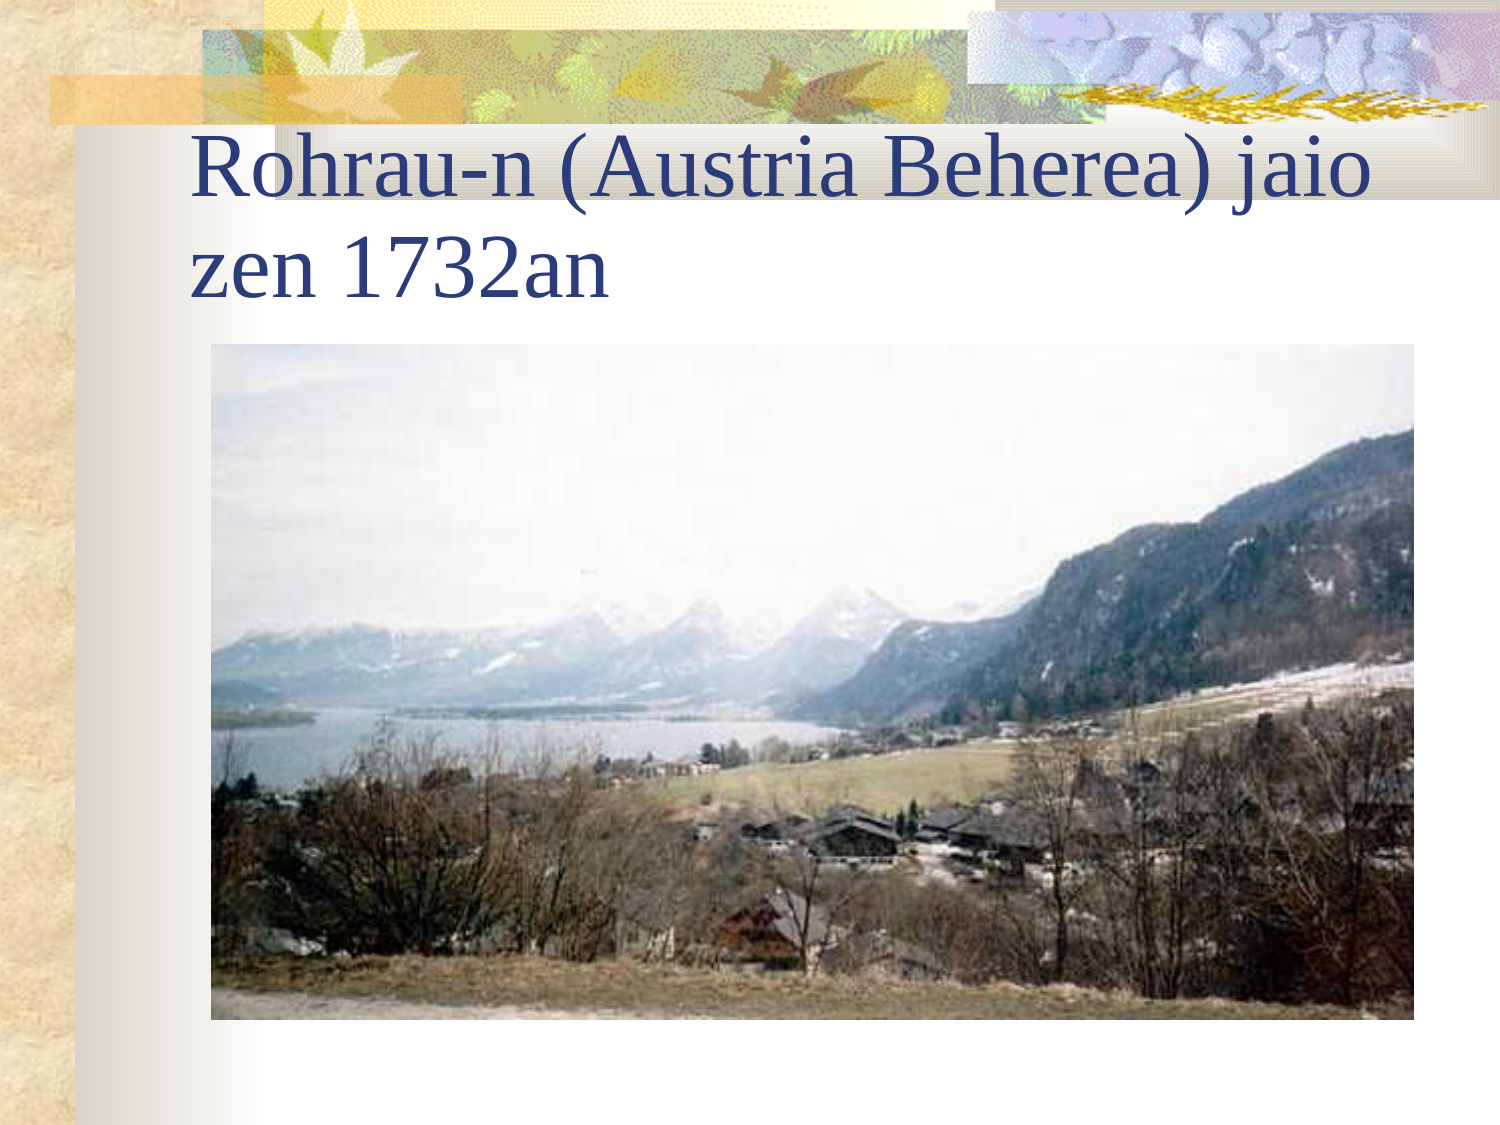

# Rohrau-n (Austria Beherea) jaio zen 1732an